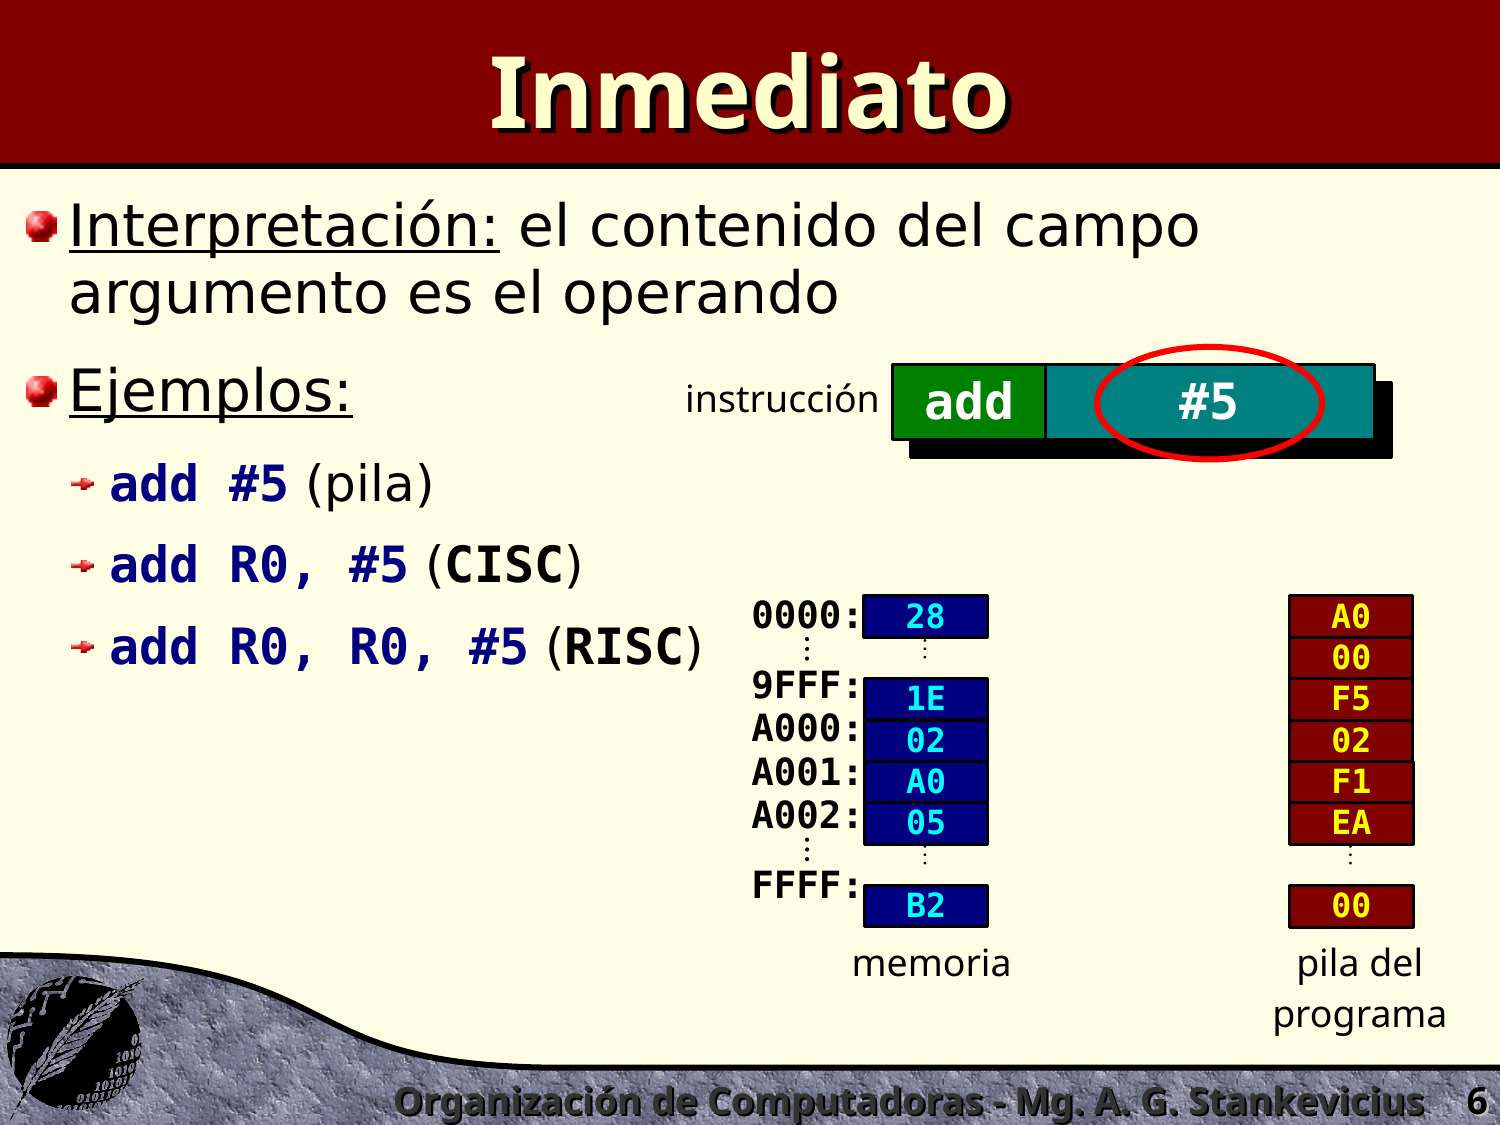

# Inmediato
Interpretación: el contenido del campo argumento es el operando
Ejemplos:
add #5 (pila)
add R0, #5 (CISC)
add R0, R0, #5 (RISC)
instrucción
add
#5
0000:
⋮
9FFF:
A000:
A001:
A002:
⋮
FFFF:
28
A0
⋮
00
1E
F5
02
02
A0
F1
05
EA
⋮
⋮
B2
00
memoria
pila del
programa
6